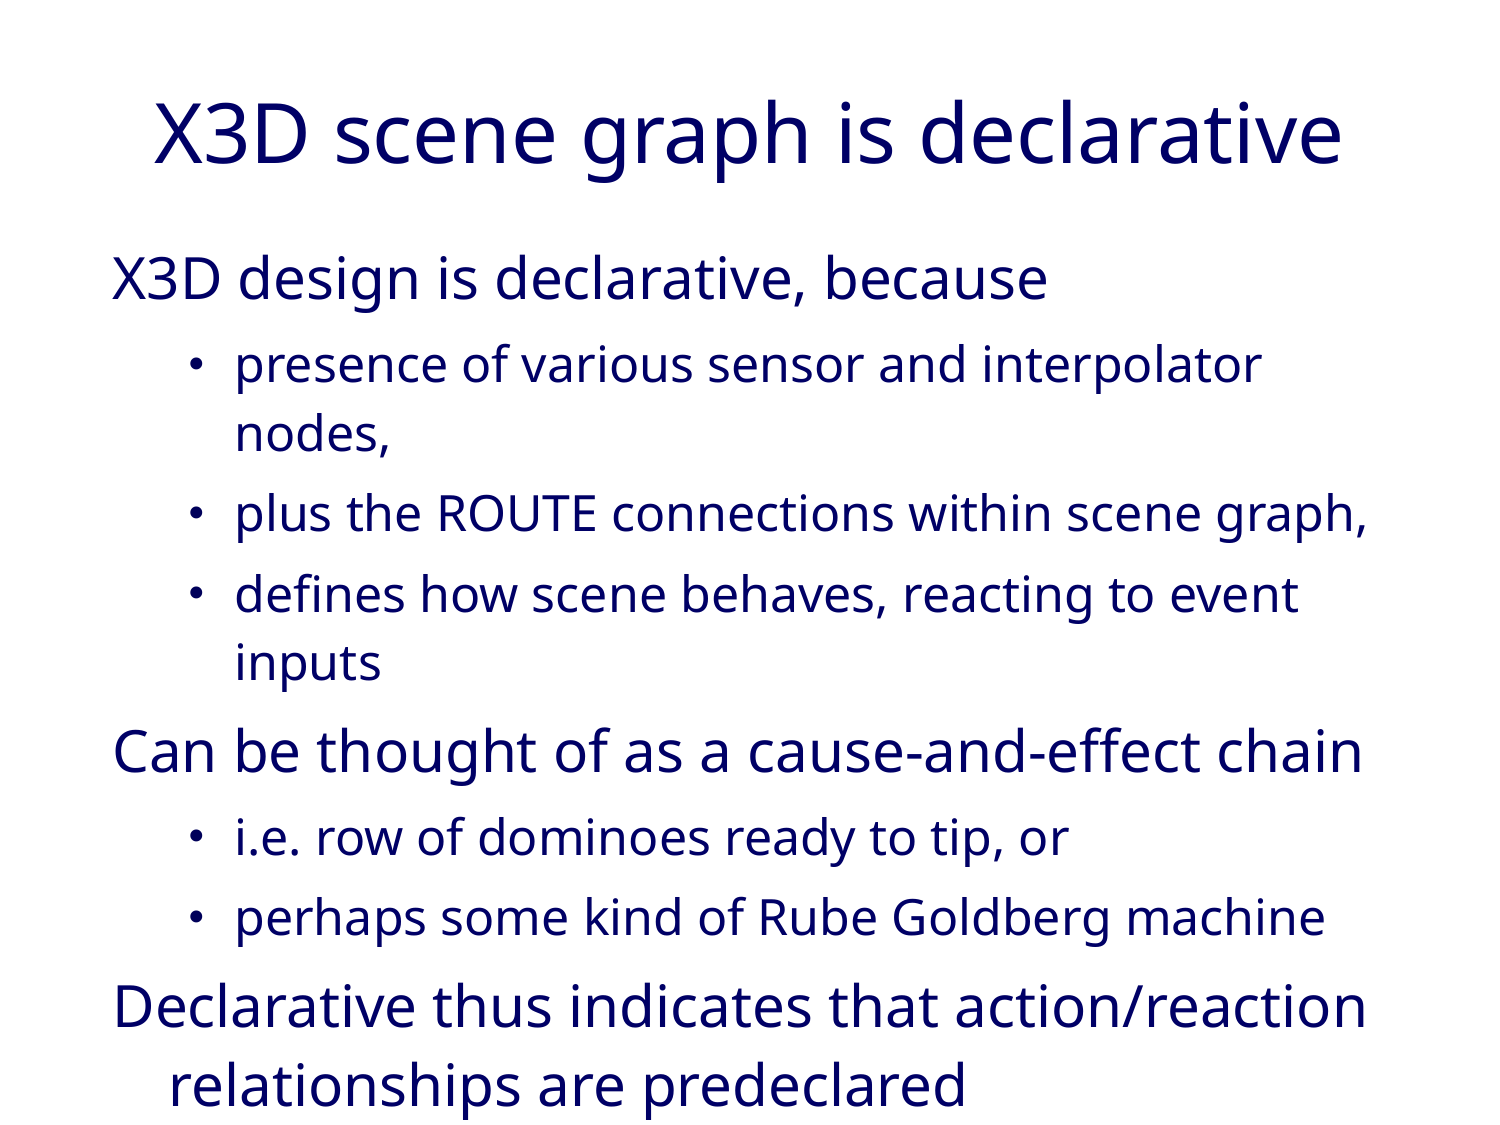

# X3D scene graph is declarative
X3D design is declarative, because
presence of various sensor and interpolator nodes,
plus the ROUTE connections within scene graph,
defines how scene behaves, reacting to event inputs
Can be thought of as a cause-and-effect chain
i.e. row of dominoes ready to tip, or
perhaps some kind of Rube Goldberg machine
Declarative thus indicates that action/reaction relationships are predeclared
Operates after loading and clock, interaction begins
Input stimulus needed before output is produced